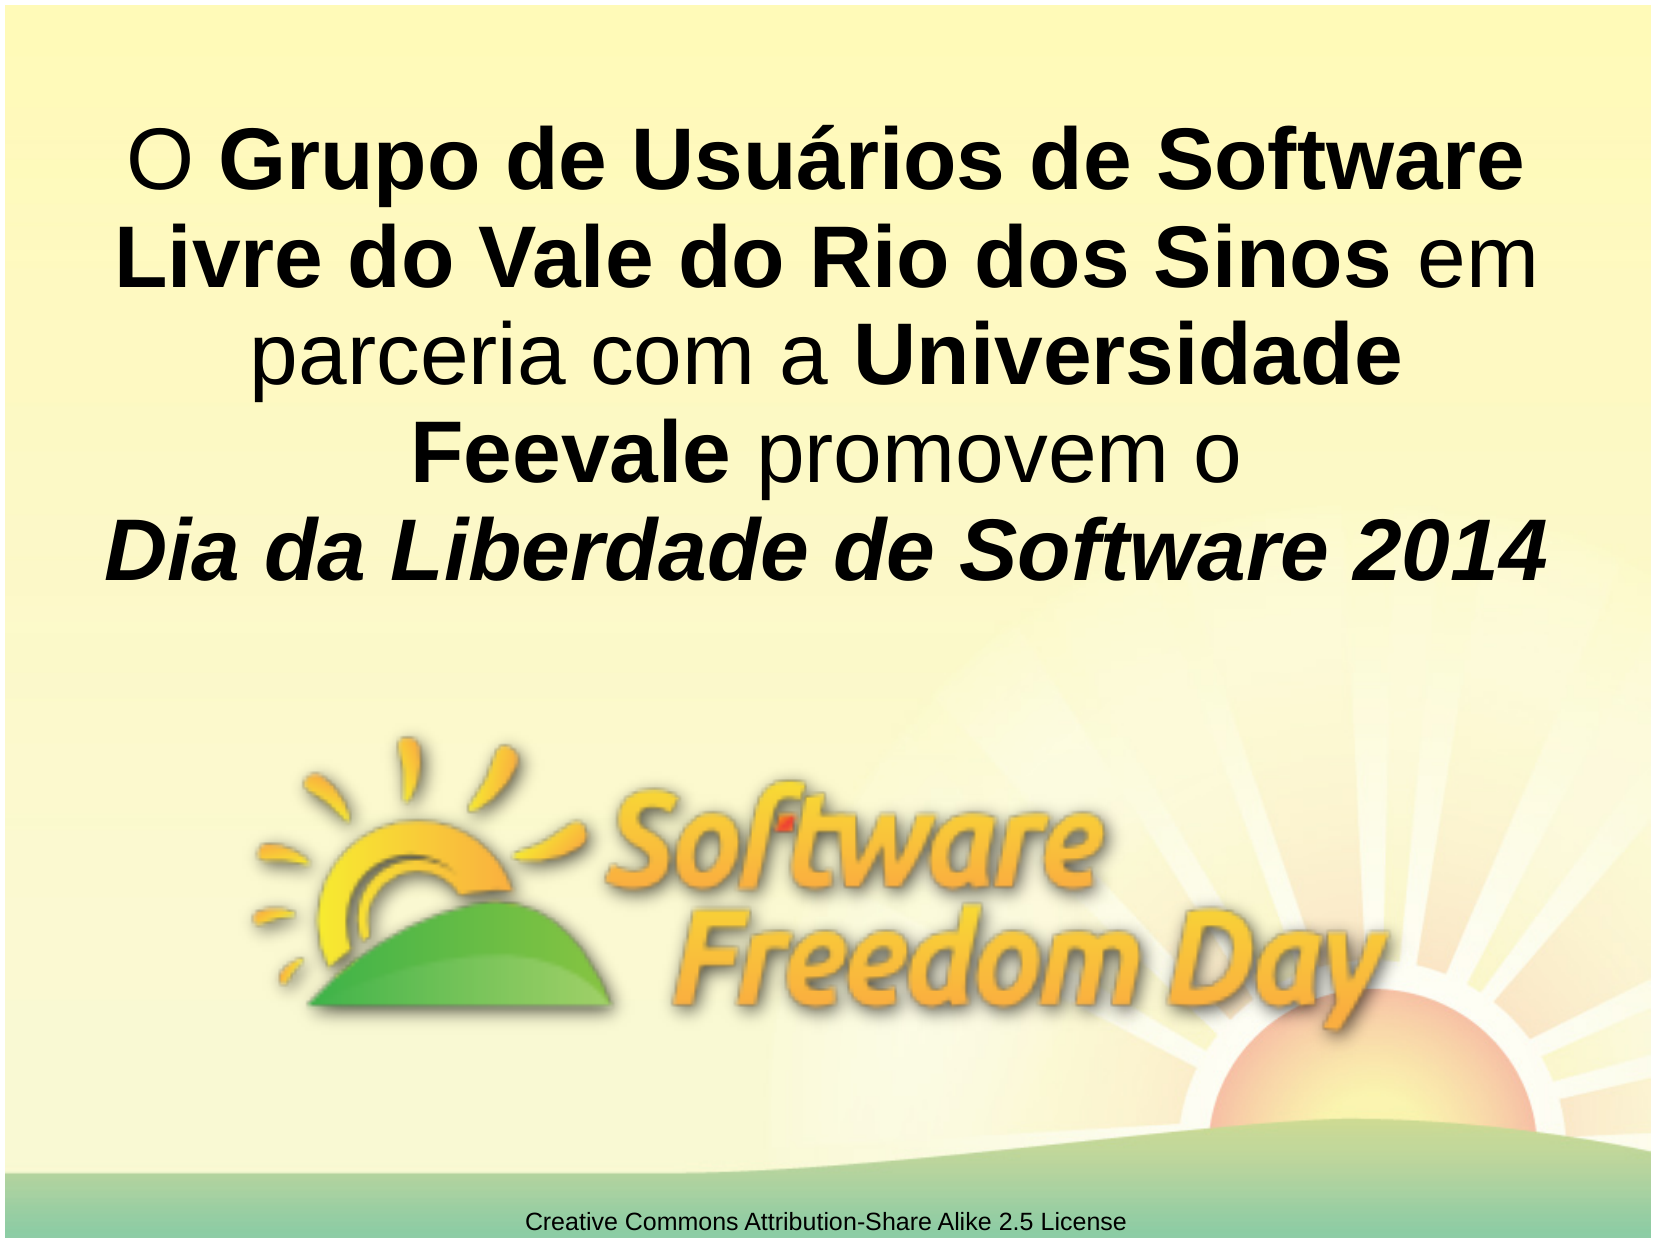

# O Grupo de Usuários de Software Livre do Vale do Rio dos Sinos em parceria com a Universidade Feevale promovem o
Dia da Liberdade de Software 2014